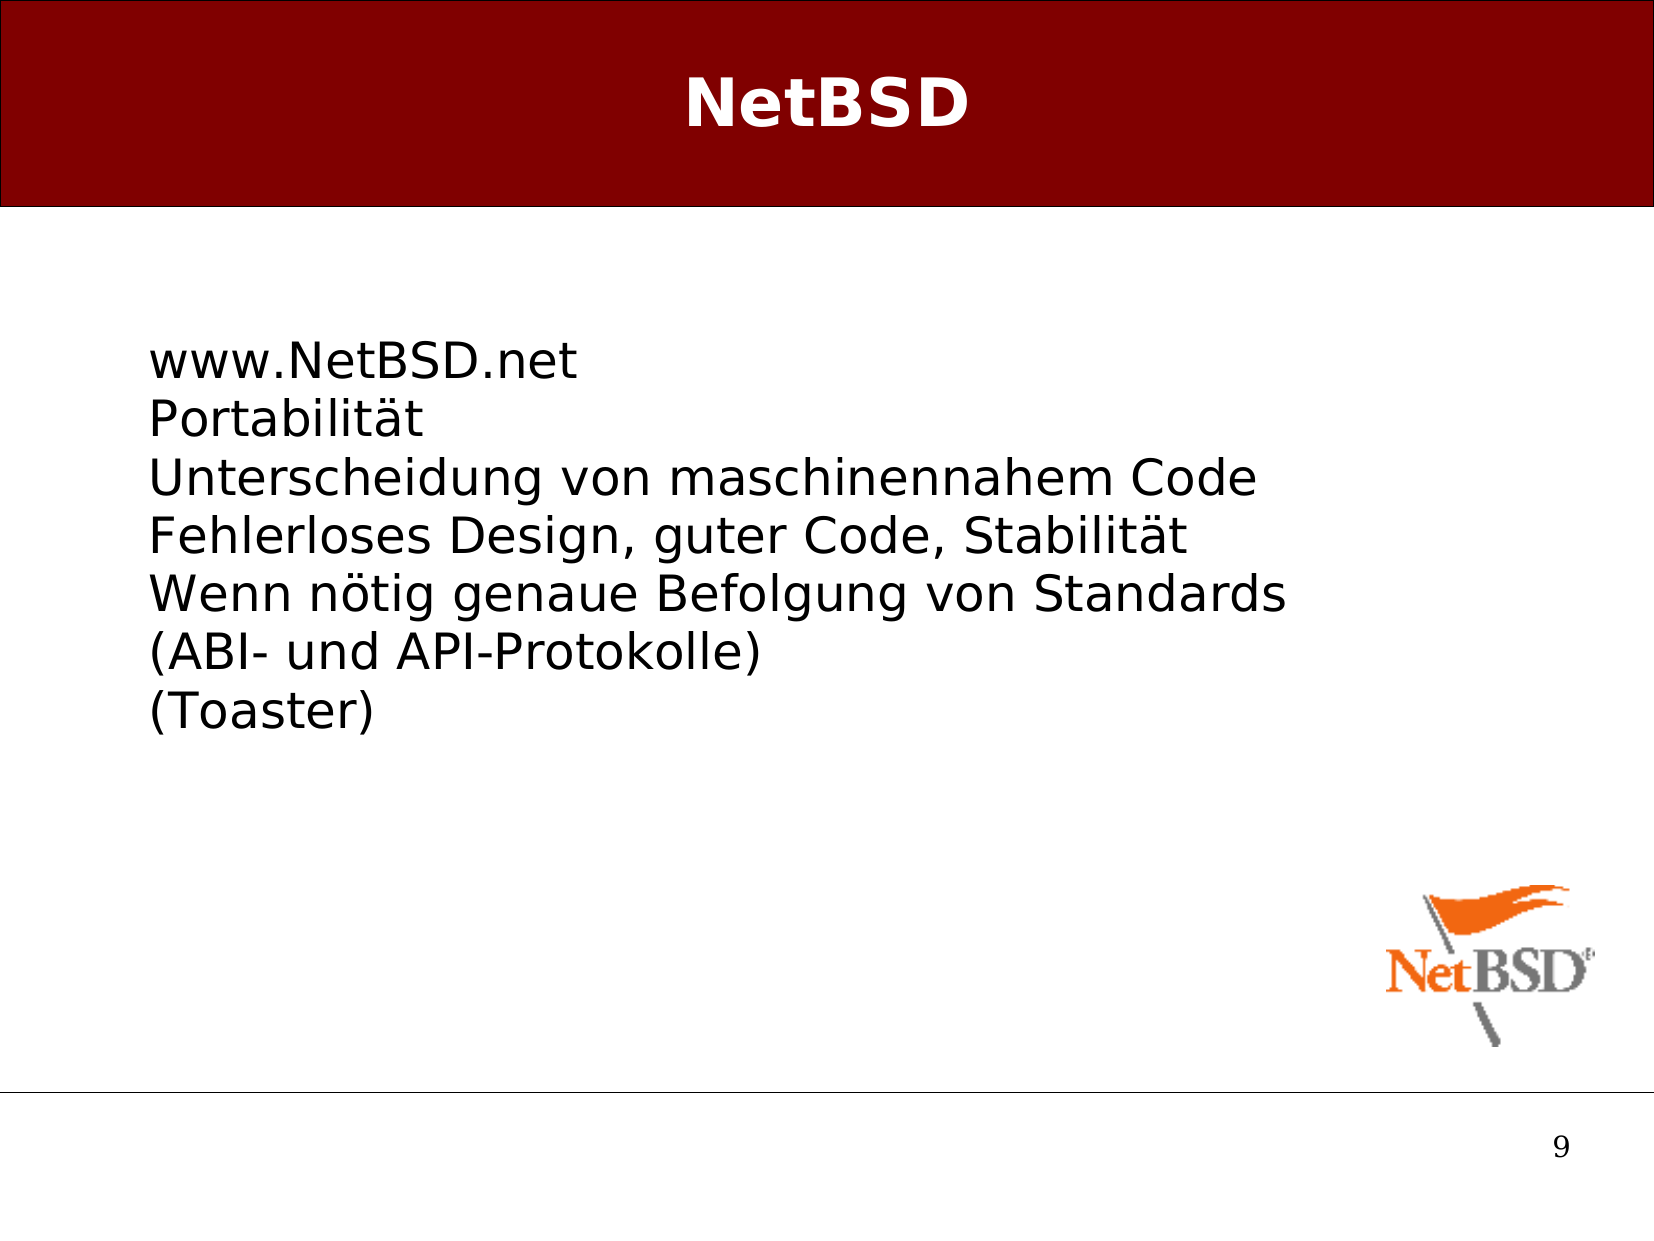

NetBSD
 www.NetBSD.net
 Portabilität
 Unterscheidung von maschinennahem Code
 Fehlerloses Design, guter Code, Stabilität
 Wenn nötig genaue Befolgung von Standards
 (ABI- und API-Protokolle)
 (Toaster)
9